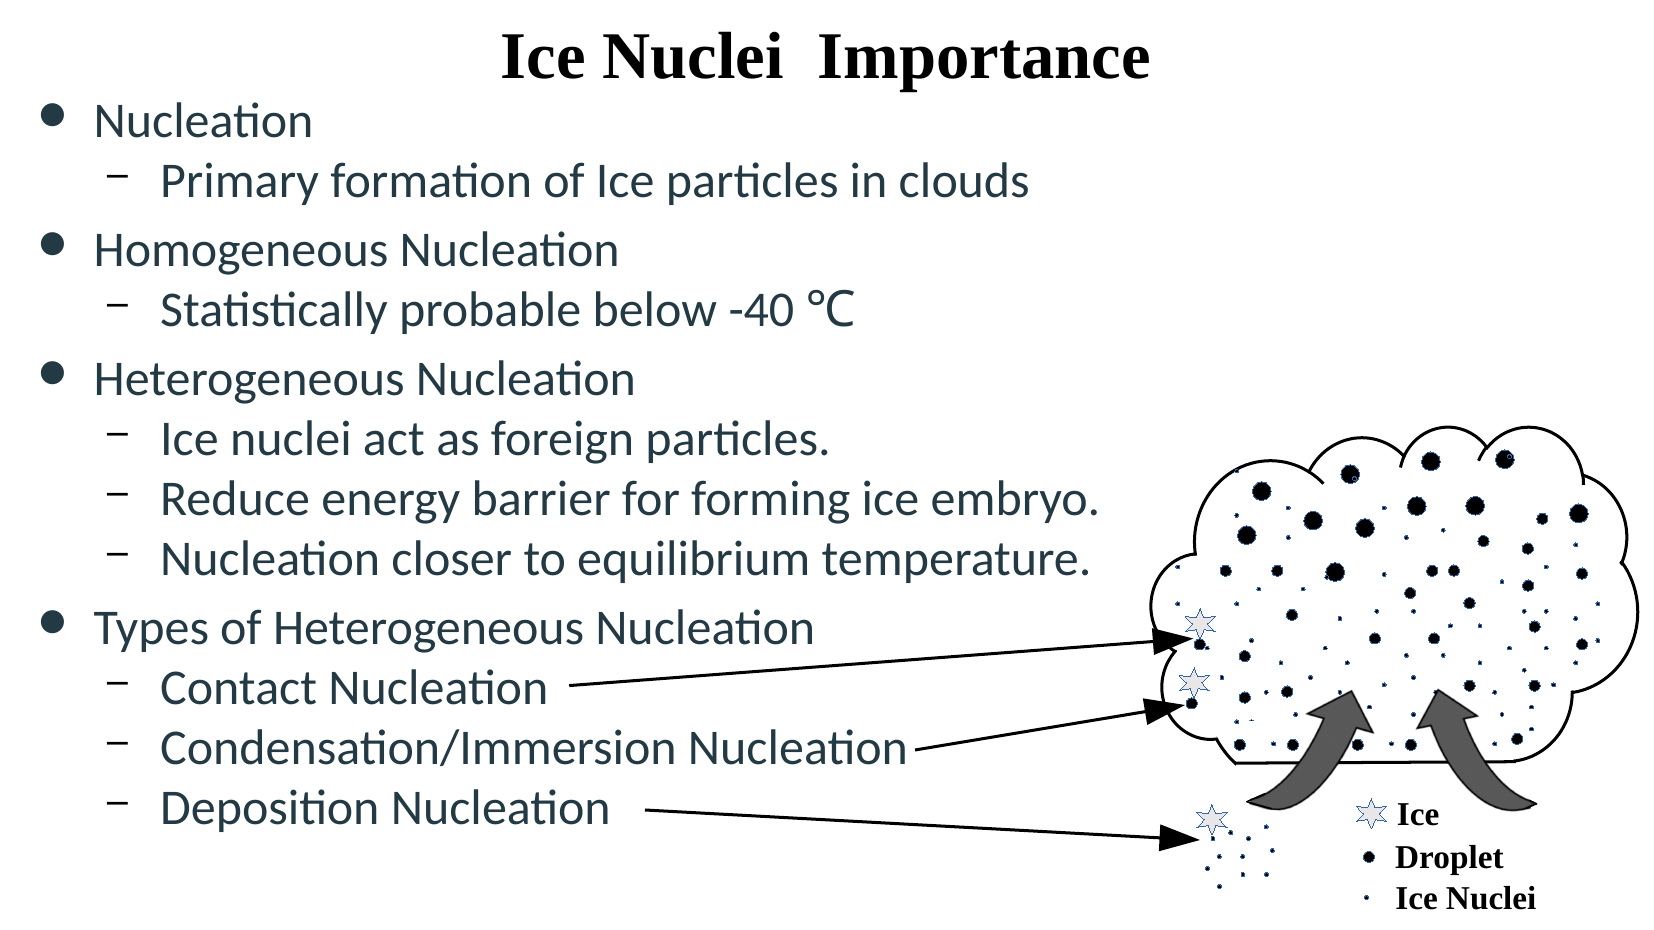

Ice Nuclei Importance
# Nucleation
Primary formation of Ice particles in clouds
Homogeneous Nucleation
Statistically probable below -40 ℃
Heterogeneous Nucleation
Ice nuclei act as foreign particles.
Reduce energy barrier for forming ice embryo.
Nucleation closer to equilibrium temperature.
Types of Heterogeneous Nucleation
Contact Nucleation
Condensation/Immersion Nucleation
Deposition Nucleation
v
Ice
Droplet
Ice Nuclei